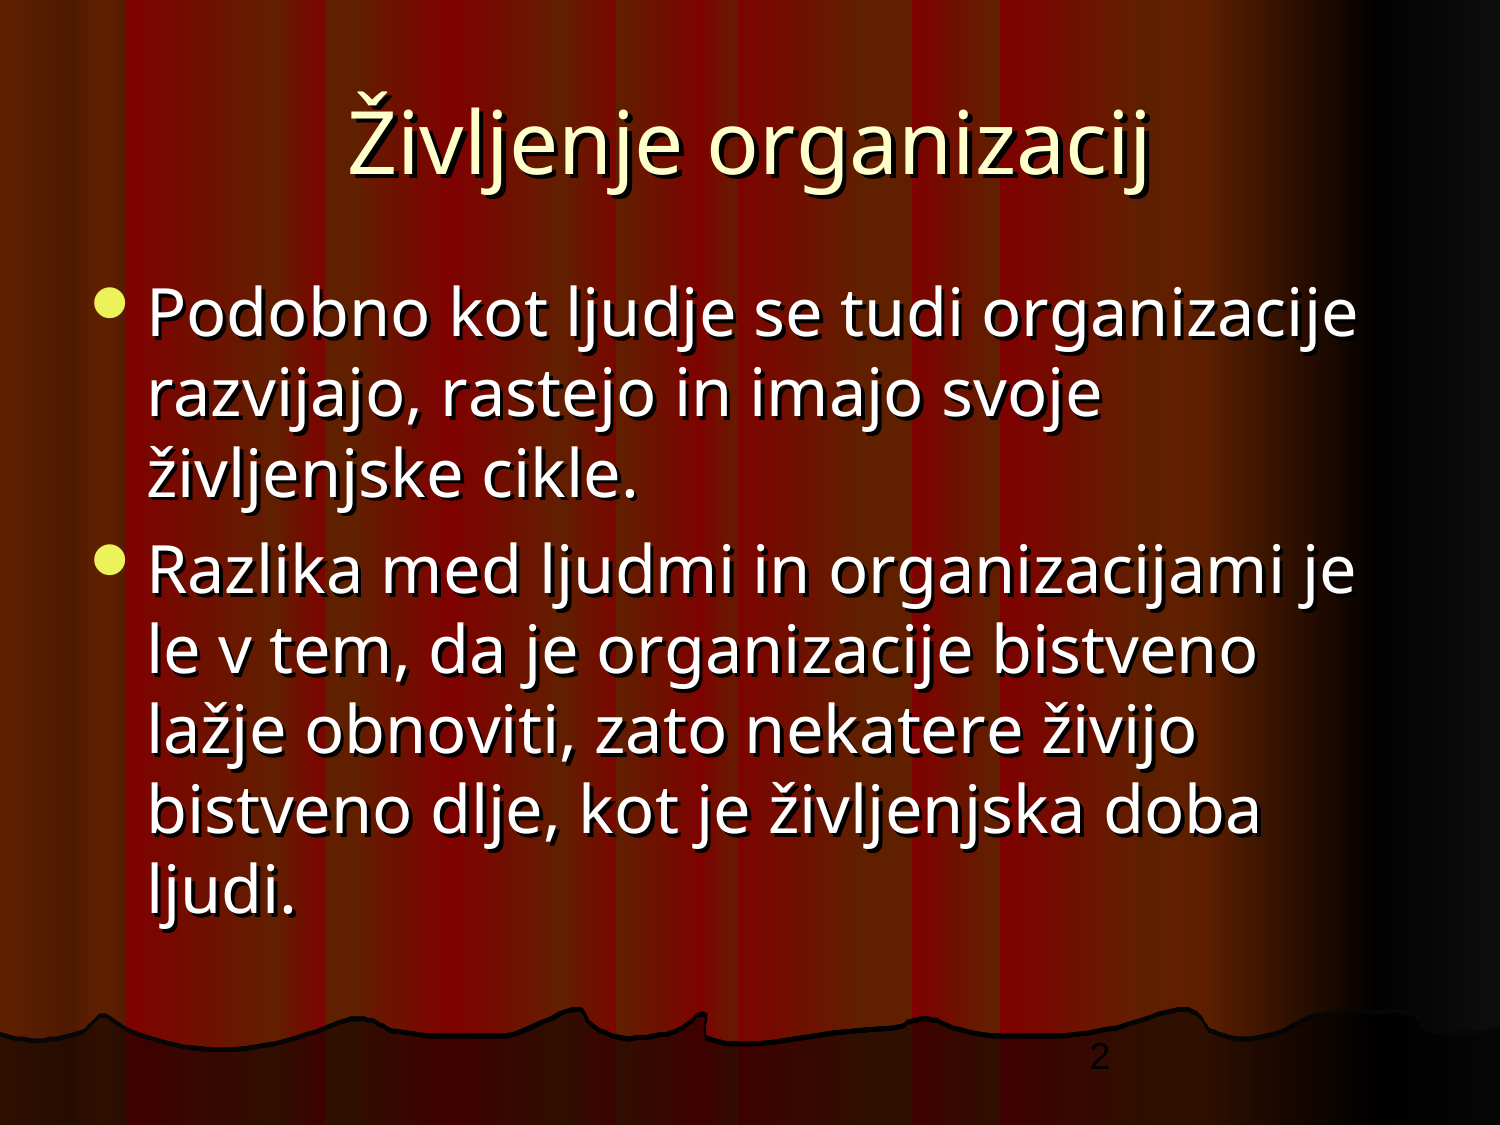

# Življenje organizacij
Podobno kot ljudje se tudi organizacije razvijajo, rastejo in imajo svoje življenjske cikle.
Razlika med ljudmi in organizacijami je le v tem, da je organizacije bistveno lažje obnoviti, zato nekatere živijo bistveno dlje, kot je življenjska doba ljudi.
2